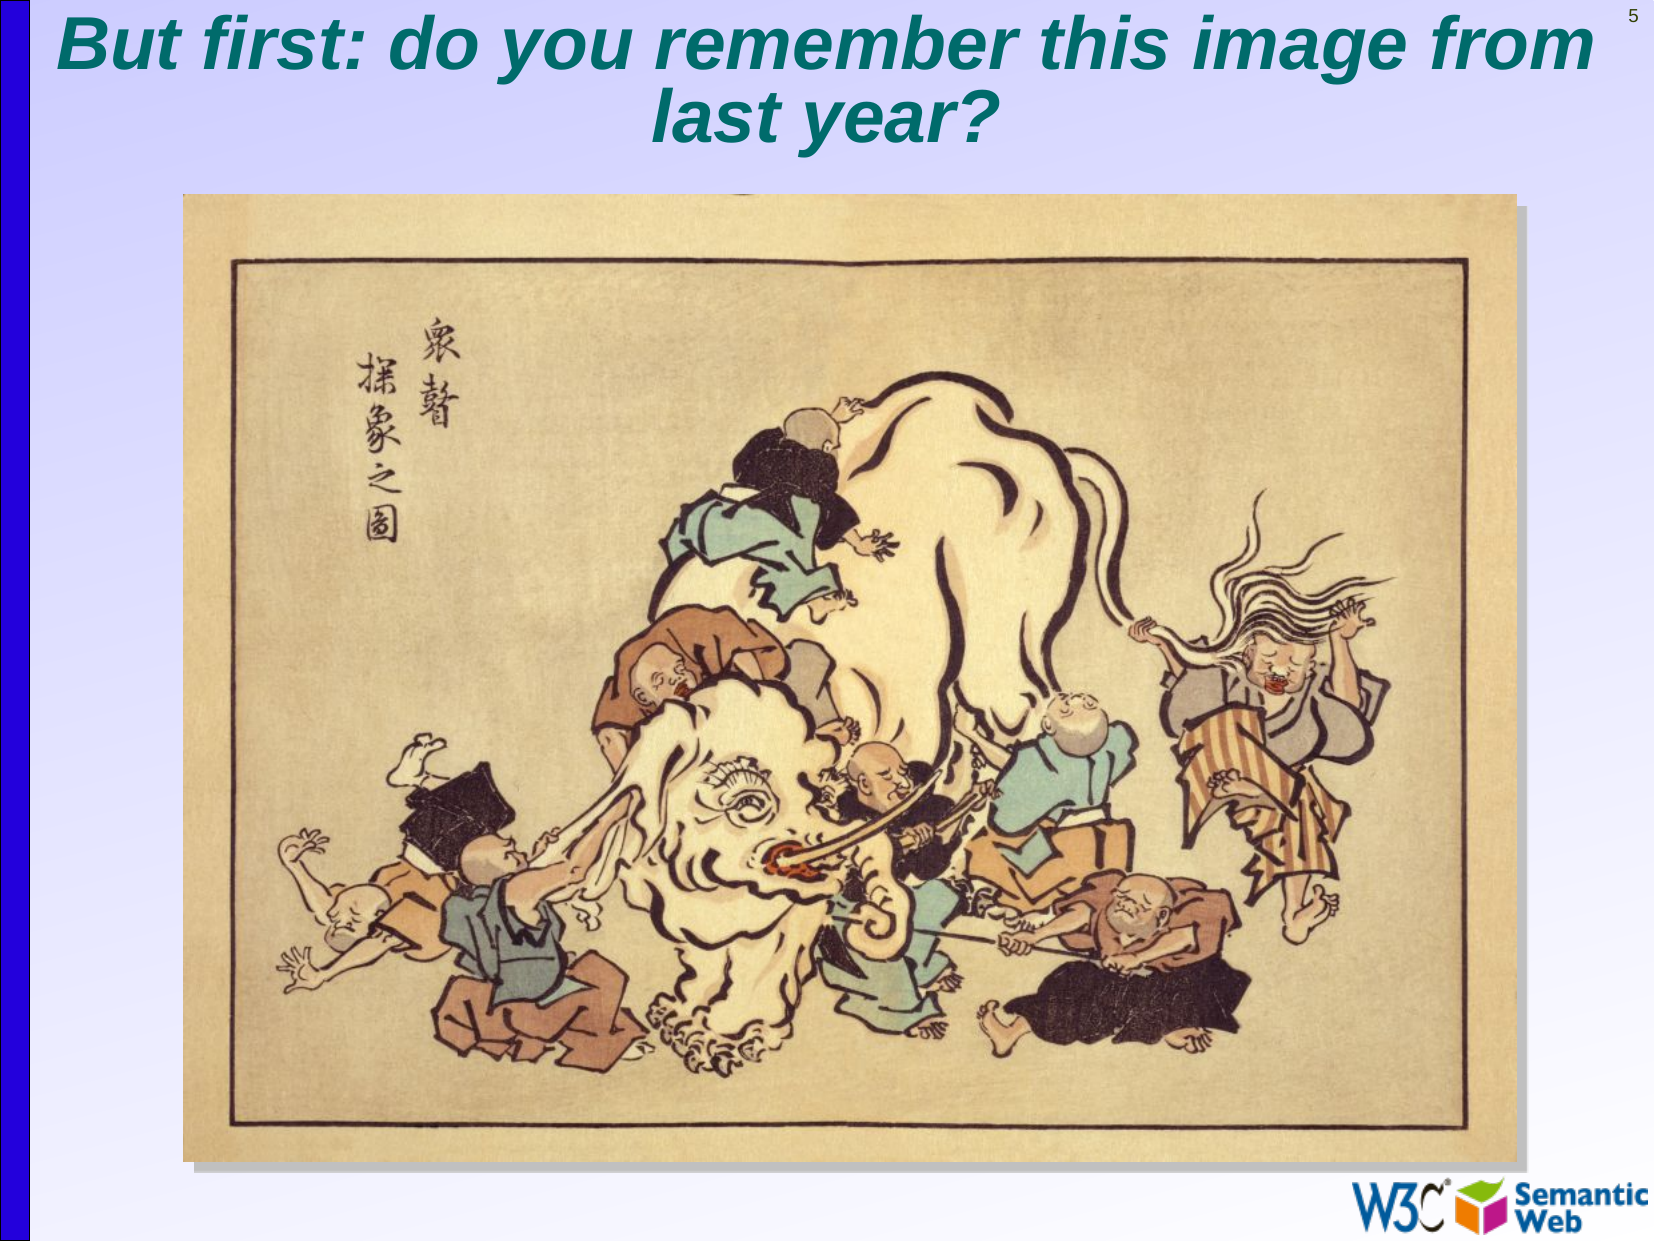

# But first: do you remember this image from last year?